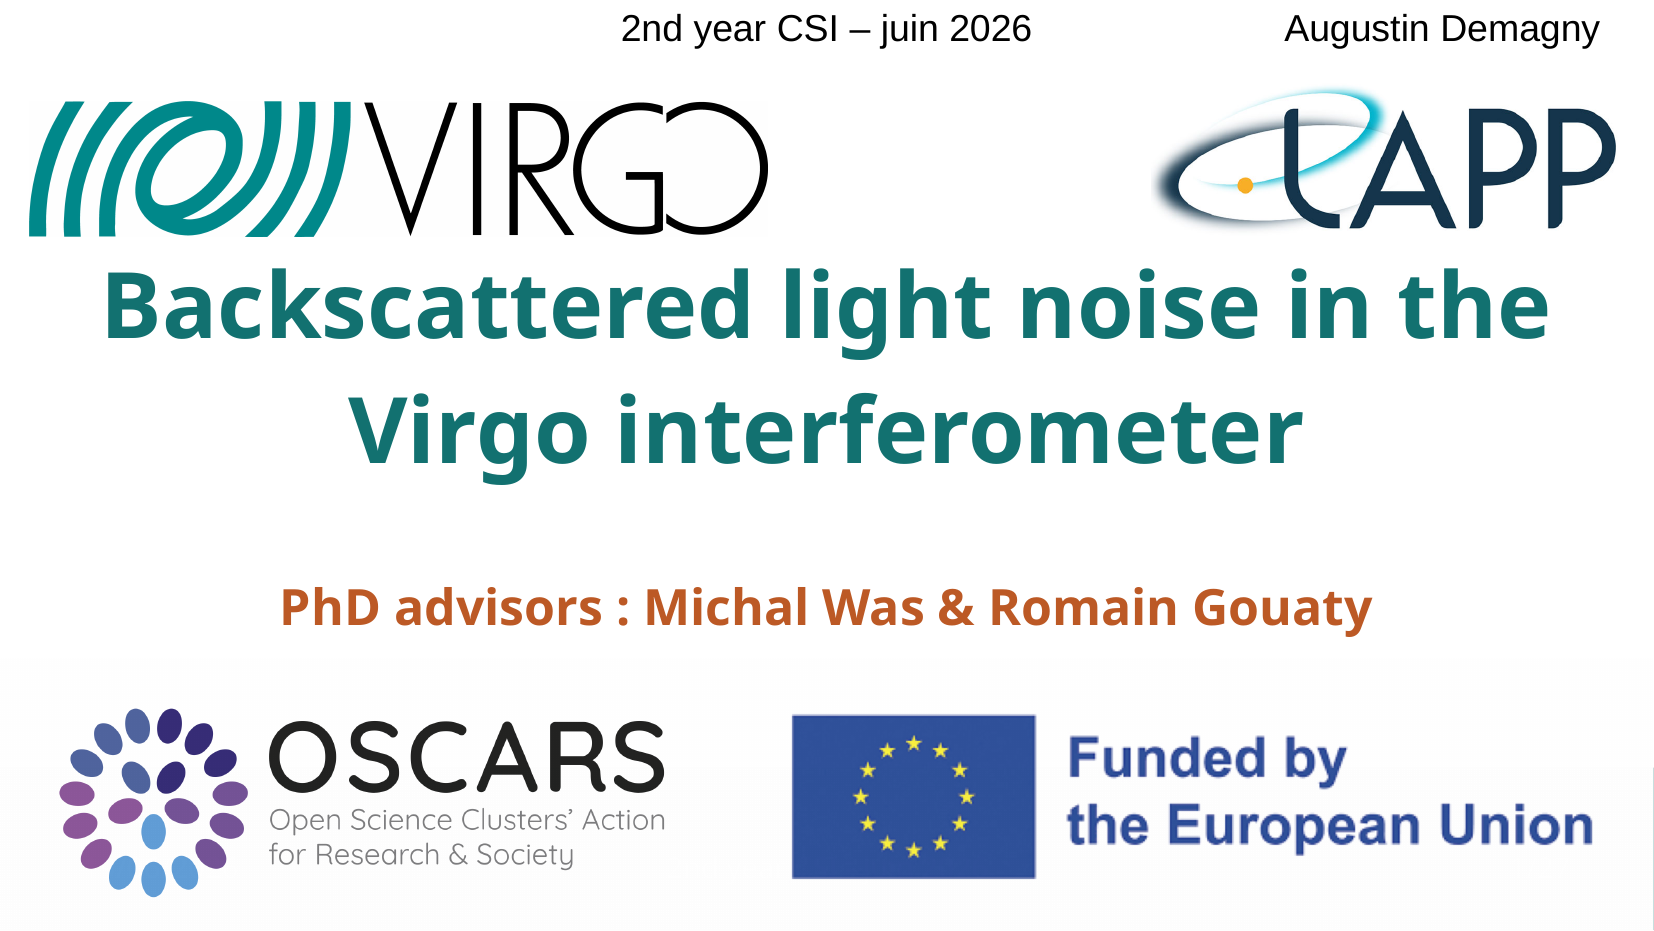

2nd year CSI – juin 2026
Augustin Demagny
# Backscattered light noise in the Virgo interferometer
PhD advisors : Michal Was & Romain Gouaty
19/06/2026
2nd year CSI - juin 2026
1